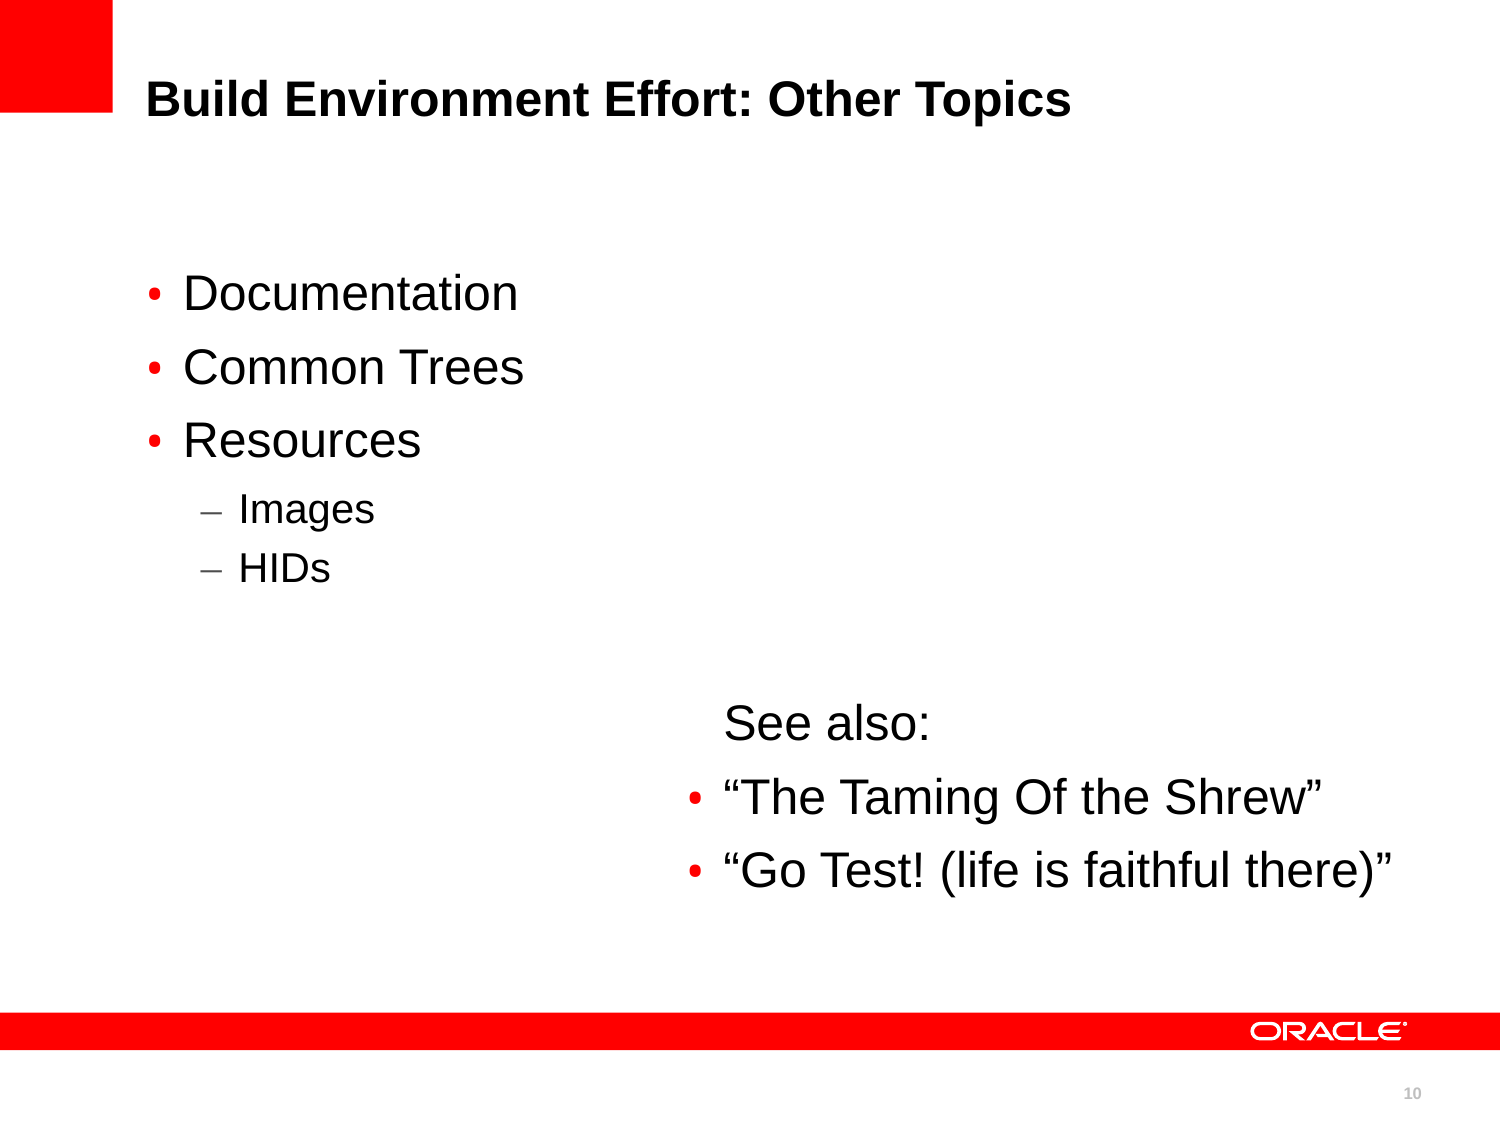

Build Environment Effort: Other Topics
# Documentation
Common Trees
Resources
Images
HIDs
See also:
“The Taming Of the Shrew”
“Go Test! (life is faithful there)”